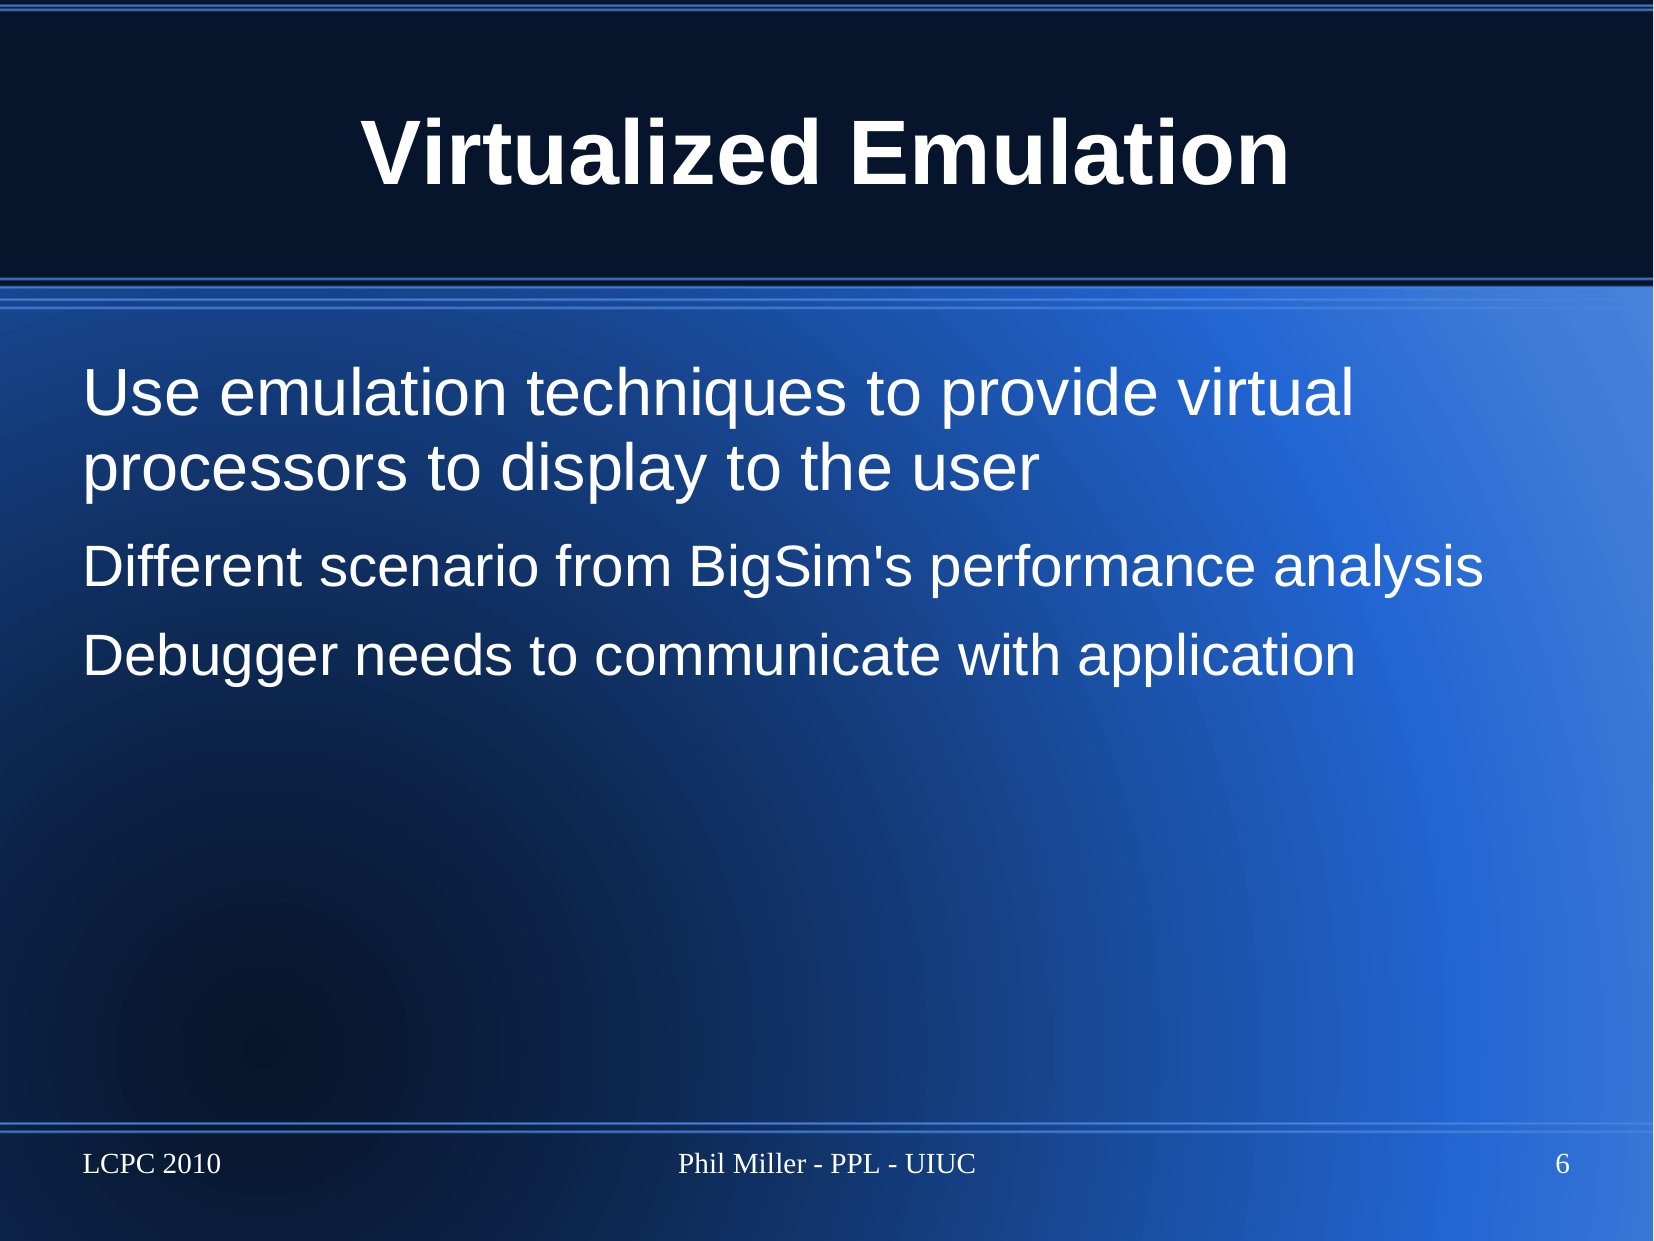

# Virtualized Emulation
Use emulation techniques to provide virtual processors to display to the user
Different scenario from BigSim's performance analysis
Debugger needs to communicate with application
LCPC 2010
Phil Miller - PPL - UIUC
6